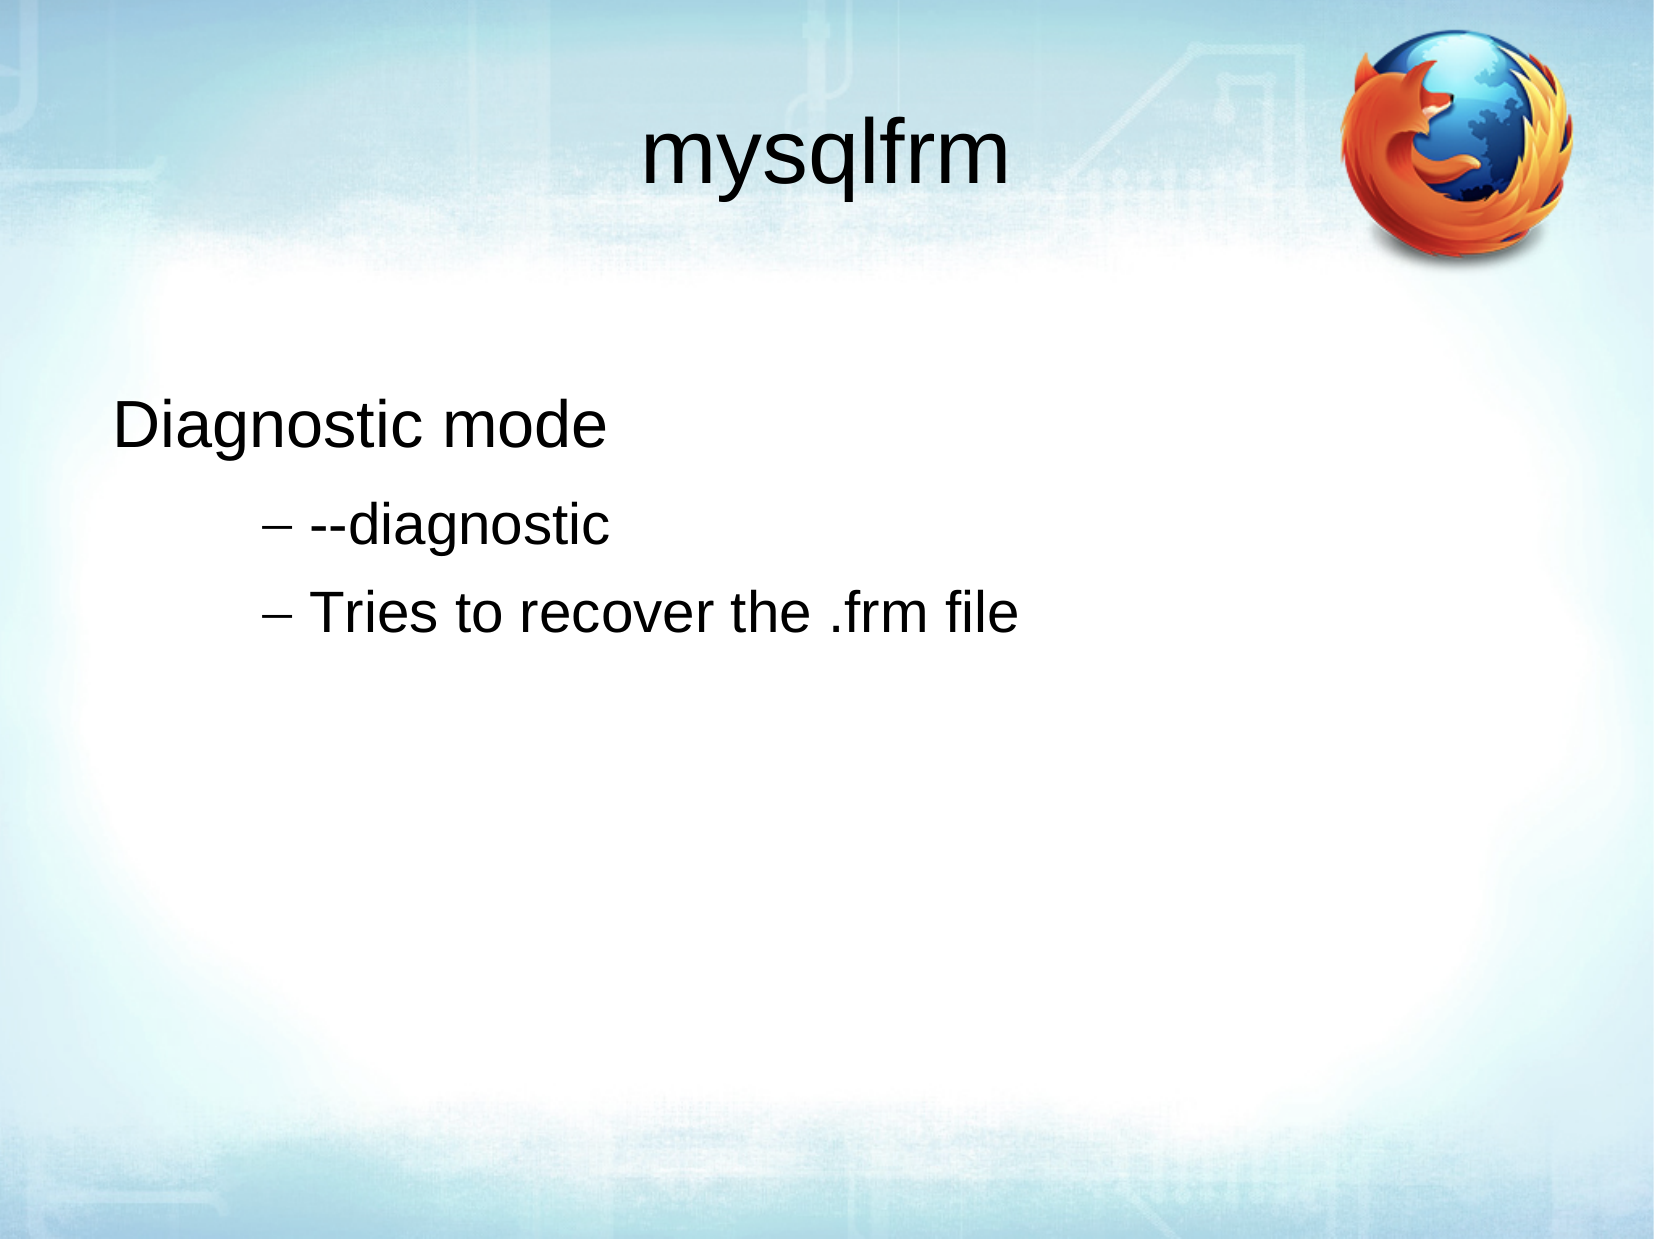

# mysqlfrm
Diagnostic mode
--diagnostic
Tries to recover the .frm file